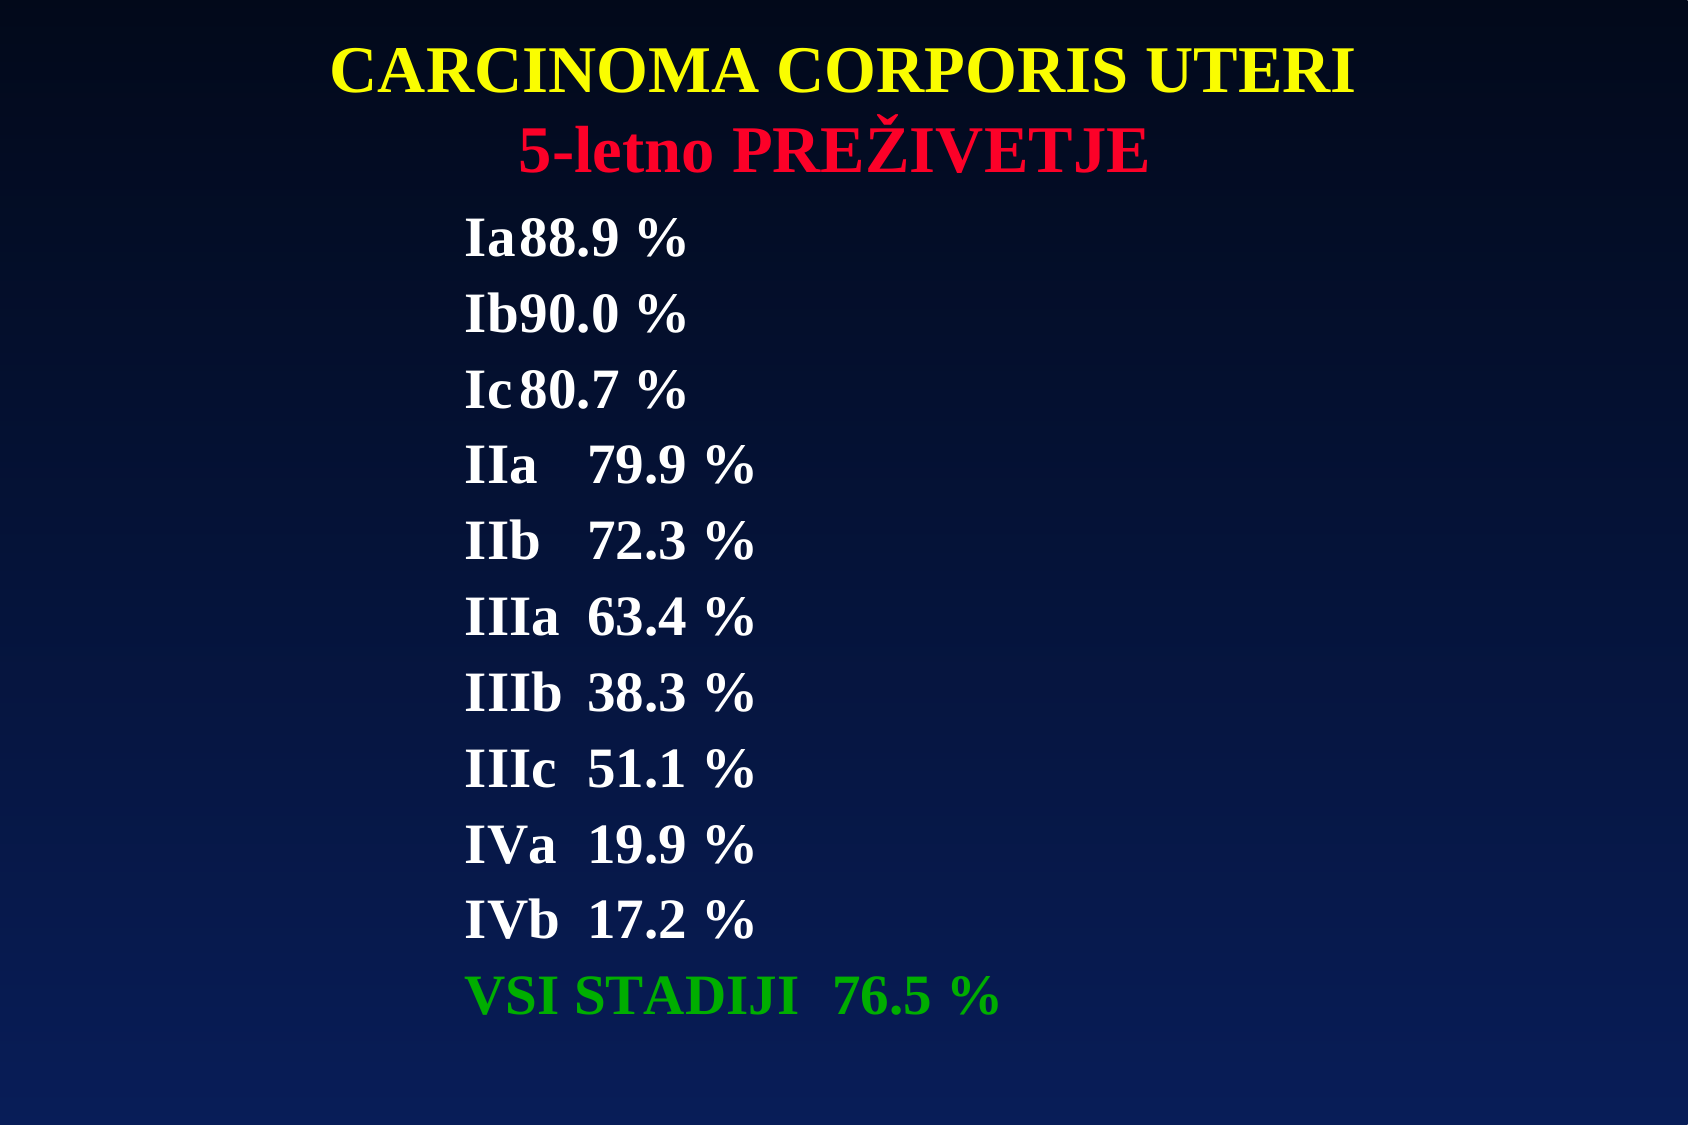

# CARCINOMA CORPORIS UTERI 5-letno PREŽIVETJE
Ia					88.9 %
Ib					90.0 %
Ic					80.7 %
IIa				79.9 %
IIb				72.3 %
IIIa				63.4 %
IIIb				38.3 %
IIIc				51.1 %
IVa				19.9 %
IVb				17.2 %
VSI STADIJI		76.5 %